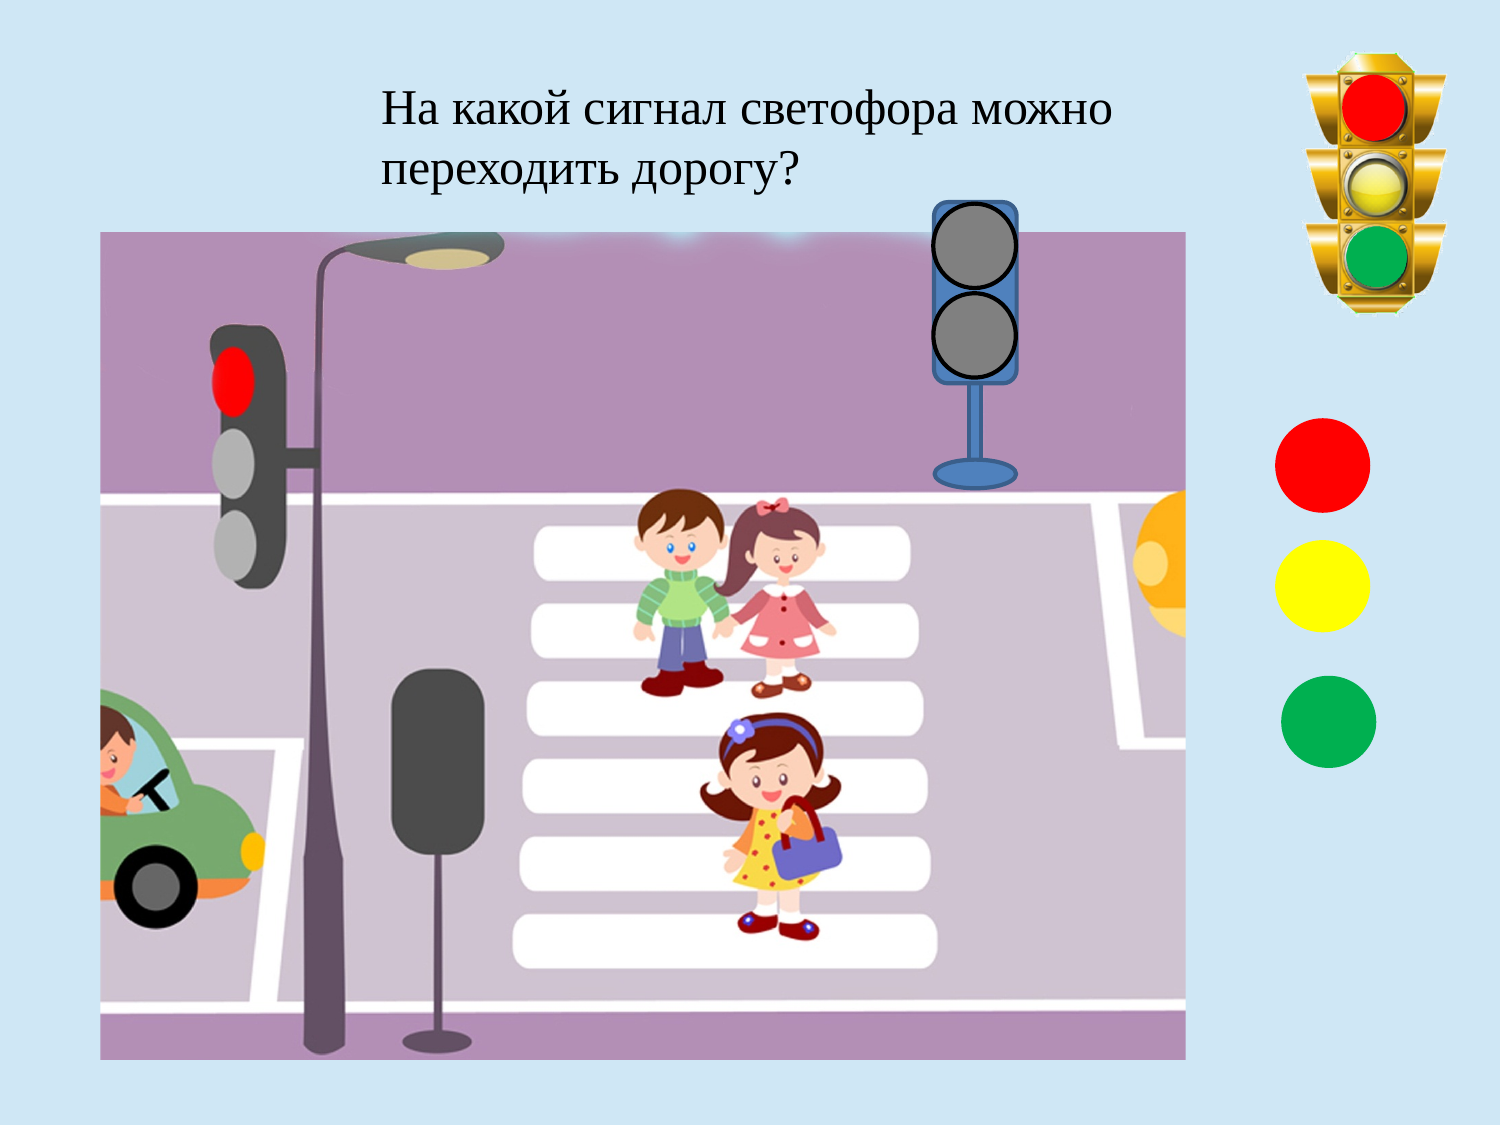

# На какой сигнал светофора можно переходить дорогу?